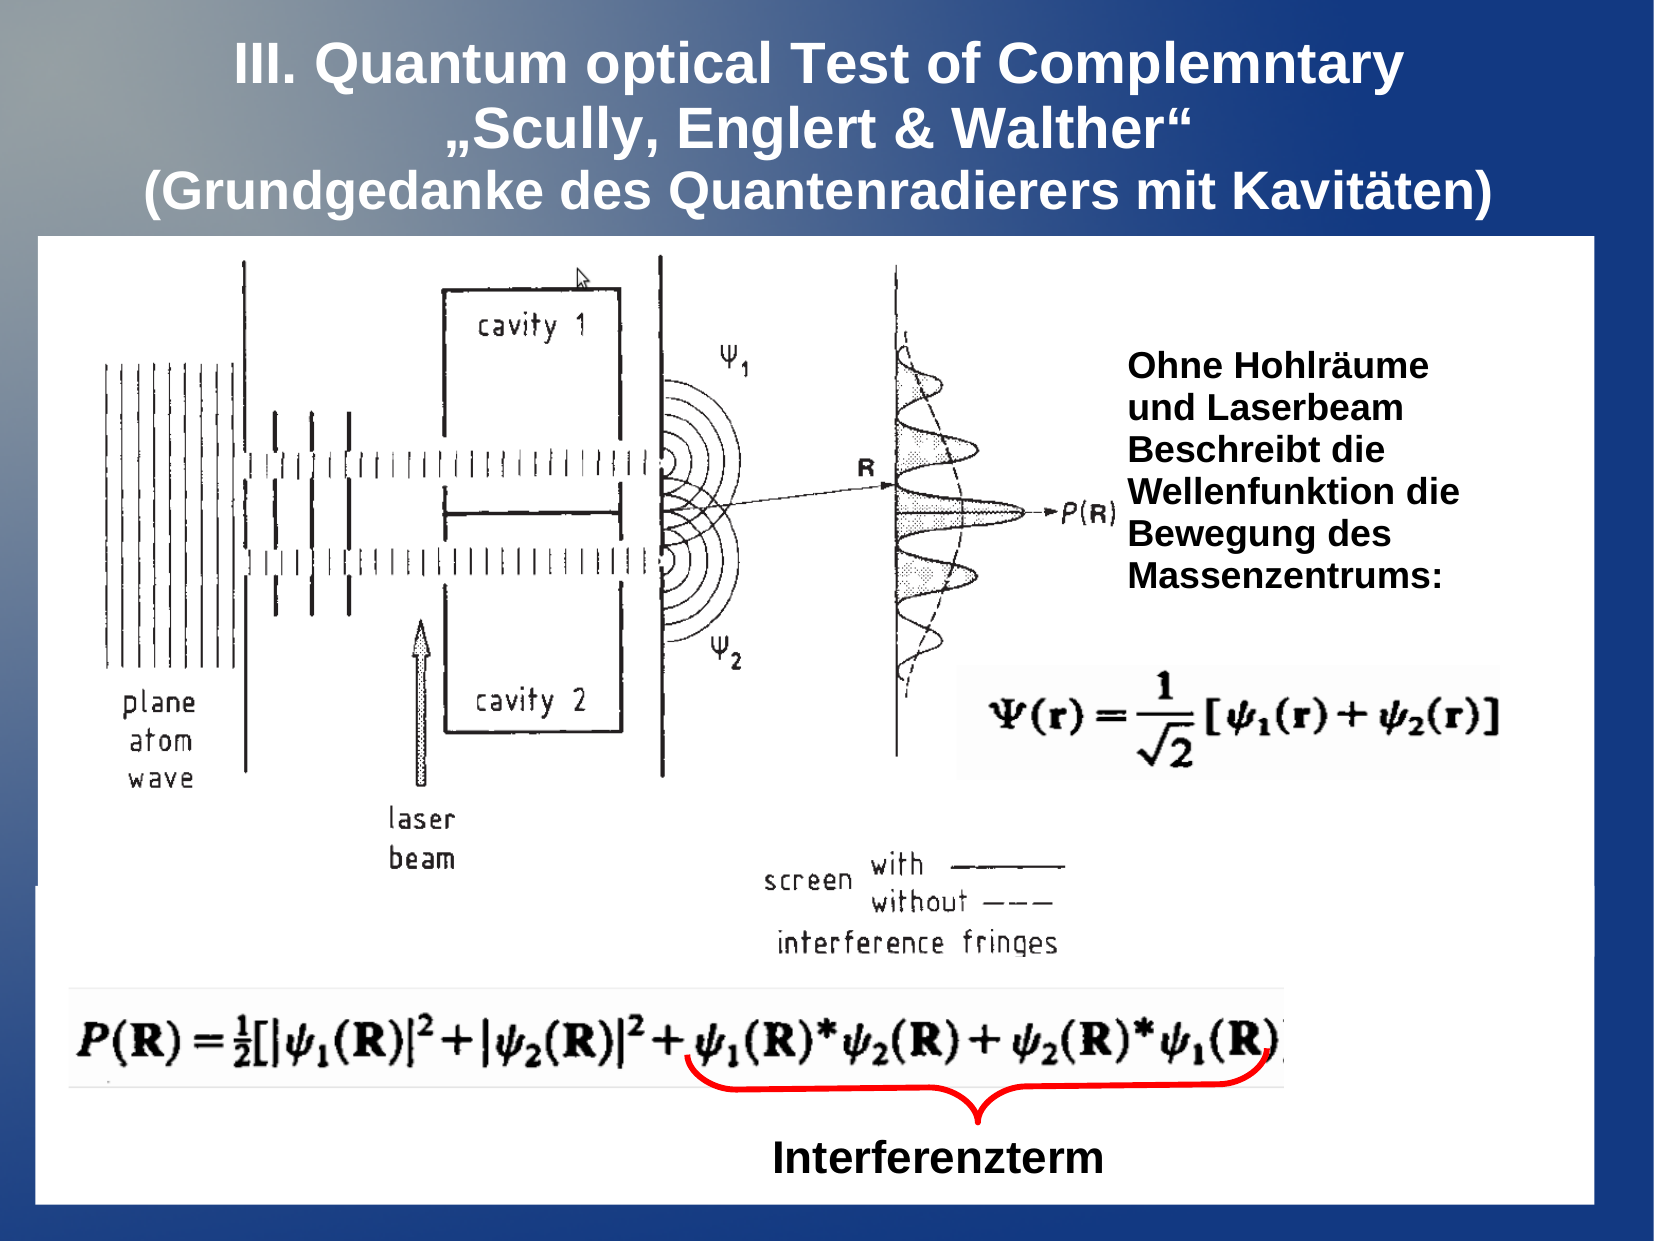

# III. Quantum optical Test of Complemntary „Scully, Englert & Walther“ (Grundgedanke des Quantenradierers mit Kavitäten)
Ohne Hohlräume
und Laserbeam
Beschreibt die
Wellenfunktion die
Bewegung des
Massenzentrums:
Interferenzterm